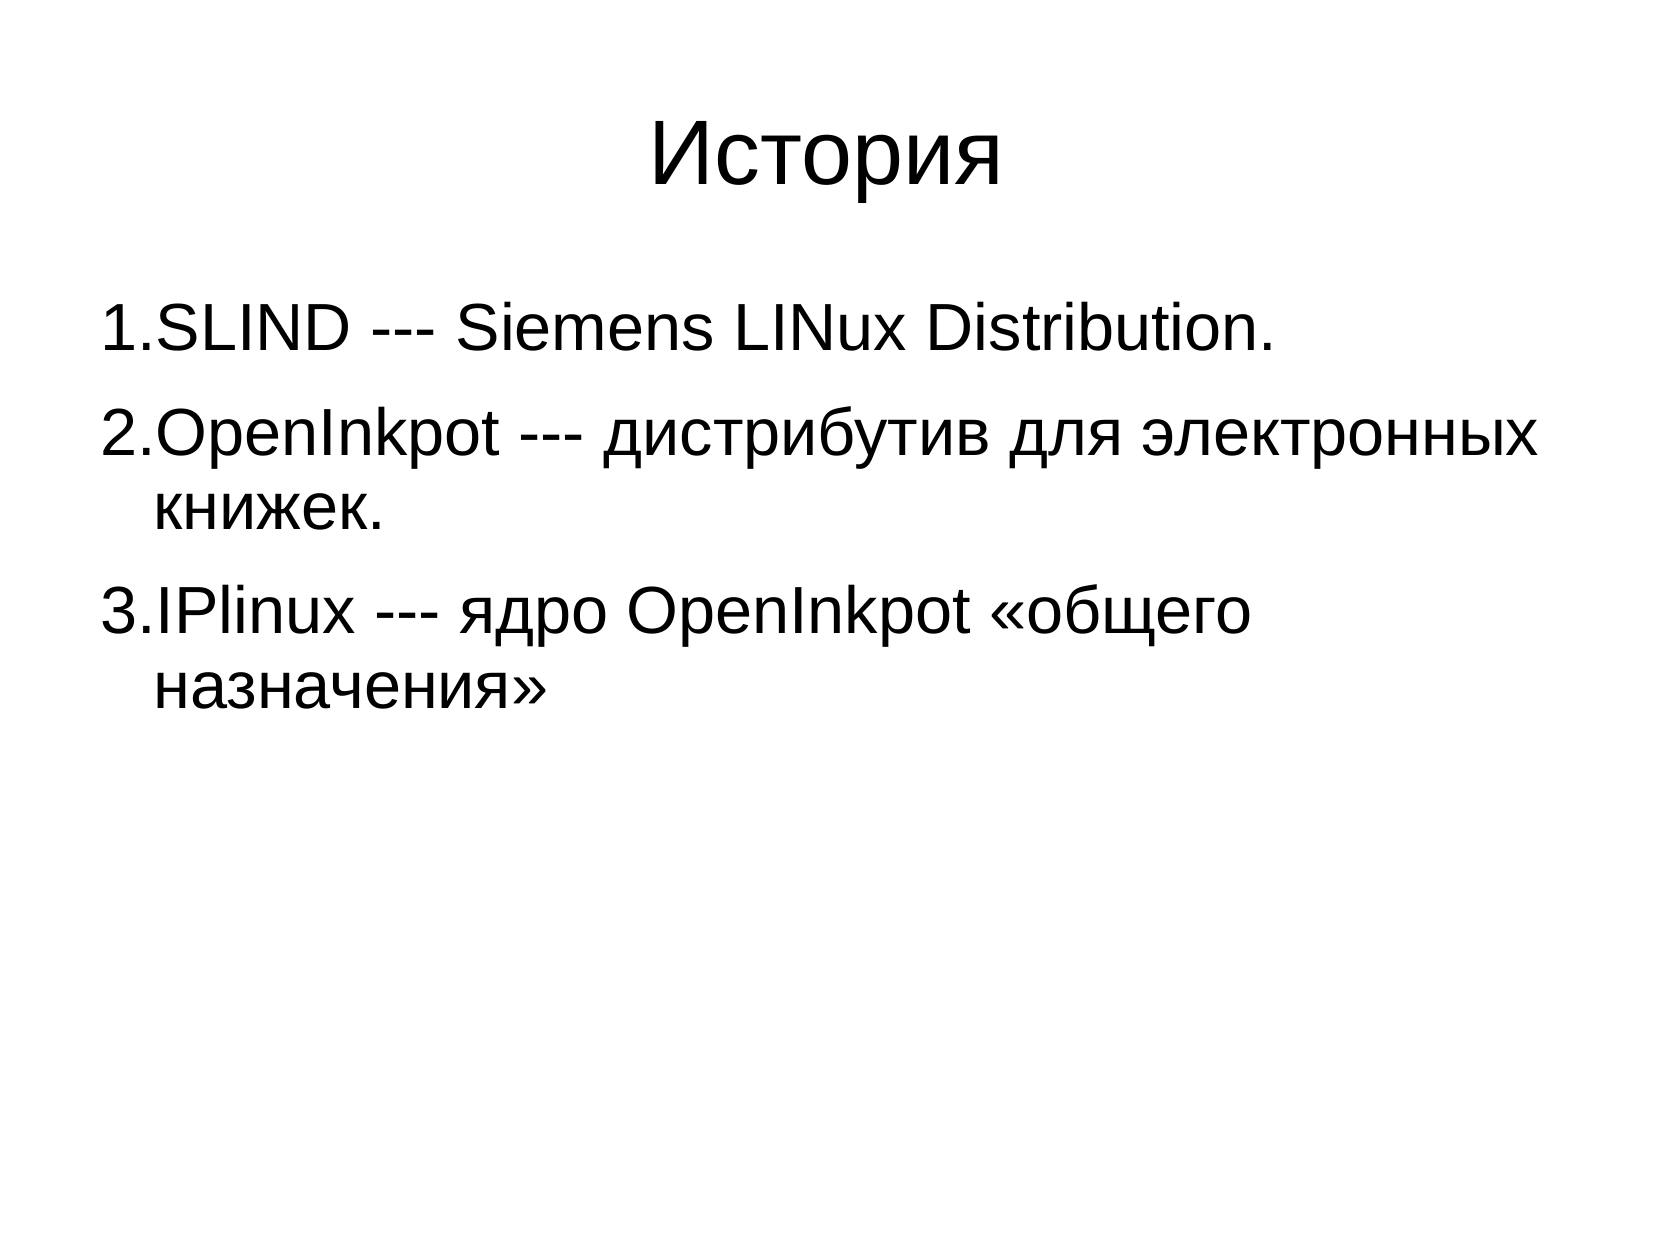

# История
SLIND --- Siemens LINux Distribution.
OpenInkpot --- дистрибутив для электронных книжек.
IPlinux --- ядро OpenInkpot «общего назначения»